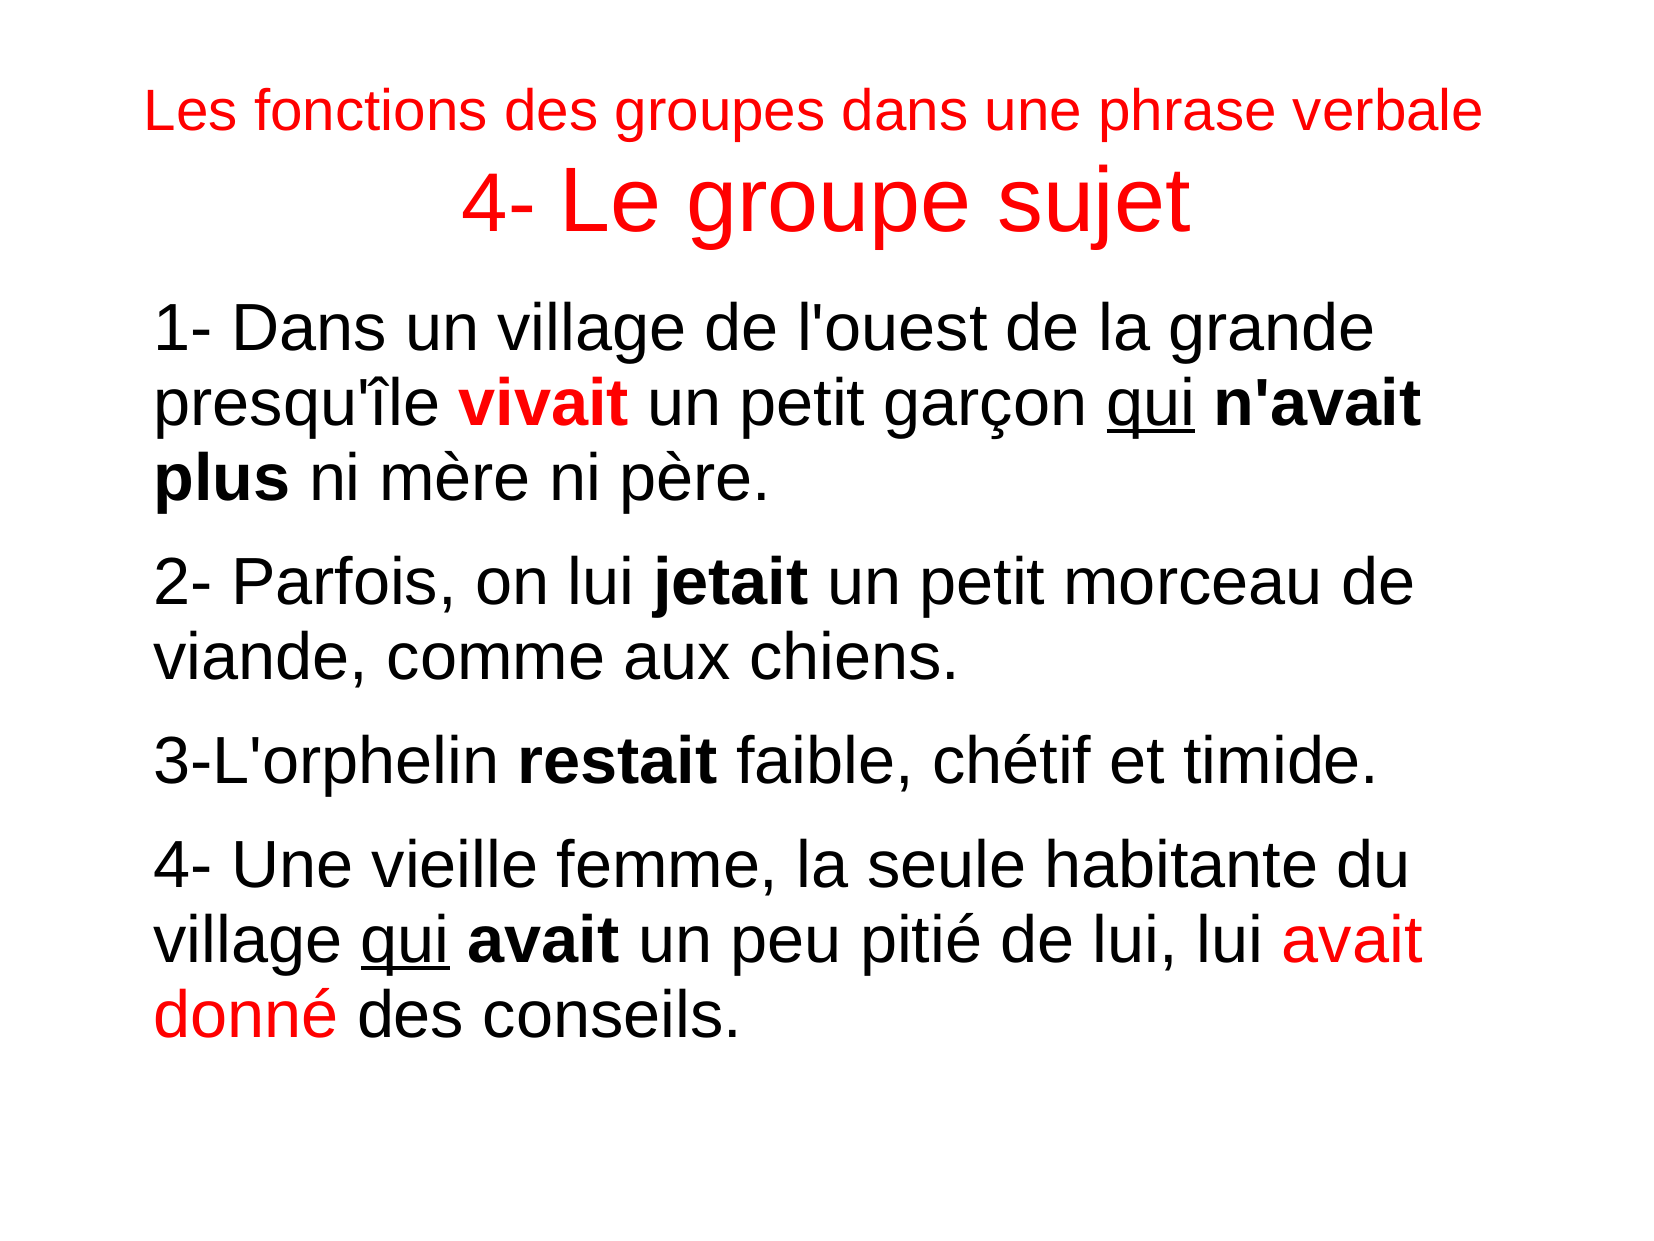

# Les fonctions des groupes dans une phrase verbale 4- Le groupe sujet
1- Dans un village de l'ouest de la grande presqu'île vivait un petit garçon qui n'avait plus ni mère ni père.
2- Parfois, on lui jetait un petit morceau de viande, comme aux chiens.
3-L'orphelin restait faible, chétif et timide.
4- Une vieille femme, la seule habitante du village qui avait un peu pitié de lui, lui avait donné des conseils.